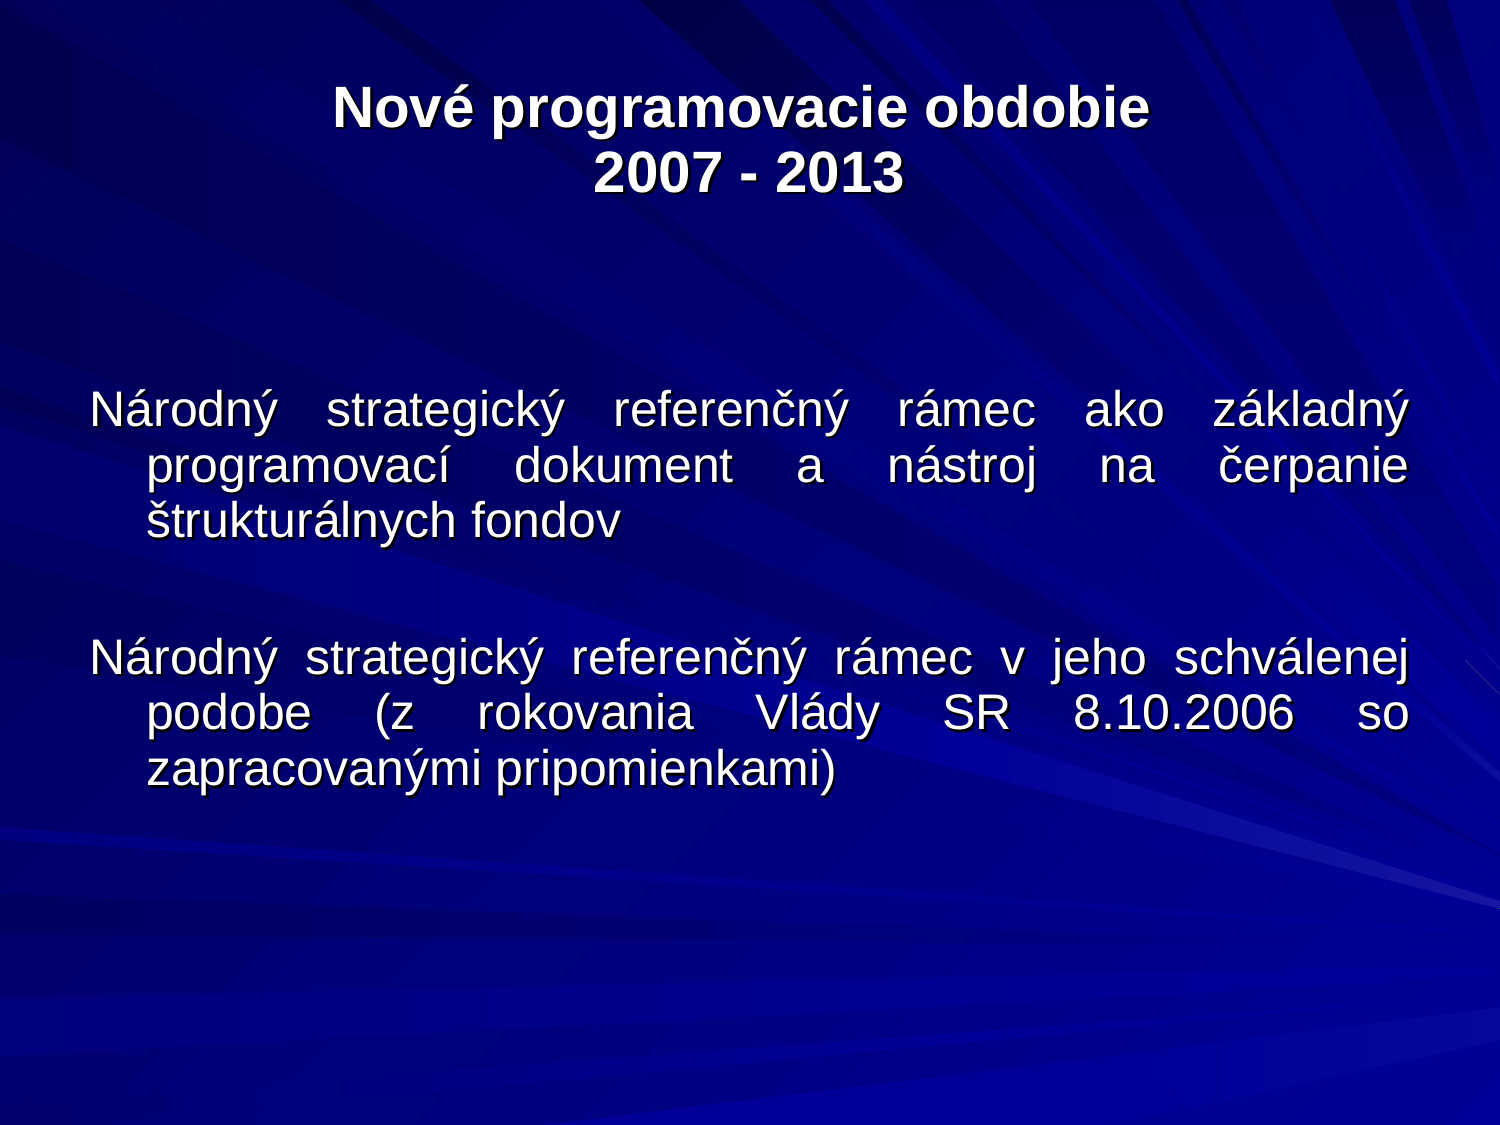

# Nové programovacie obdobie 2007 - 2013
Národný strategický referenčný rámec ako základný programovací dokument a nástroj na čerpanie štrukturálnych fondov
Národný strategický referenčný rámec v jeho schválenej podobe (z rokovania Vlády SR 8.10.2006 so zapracovanými pripomienkami)